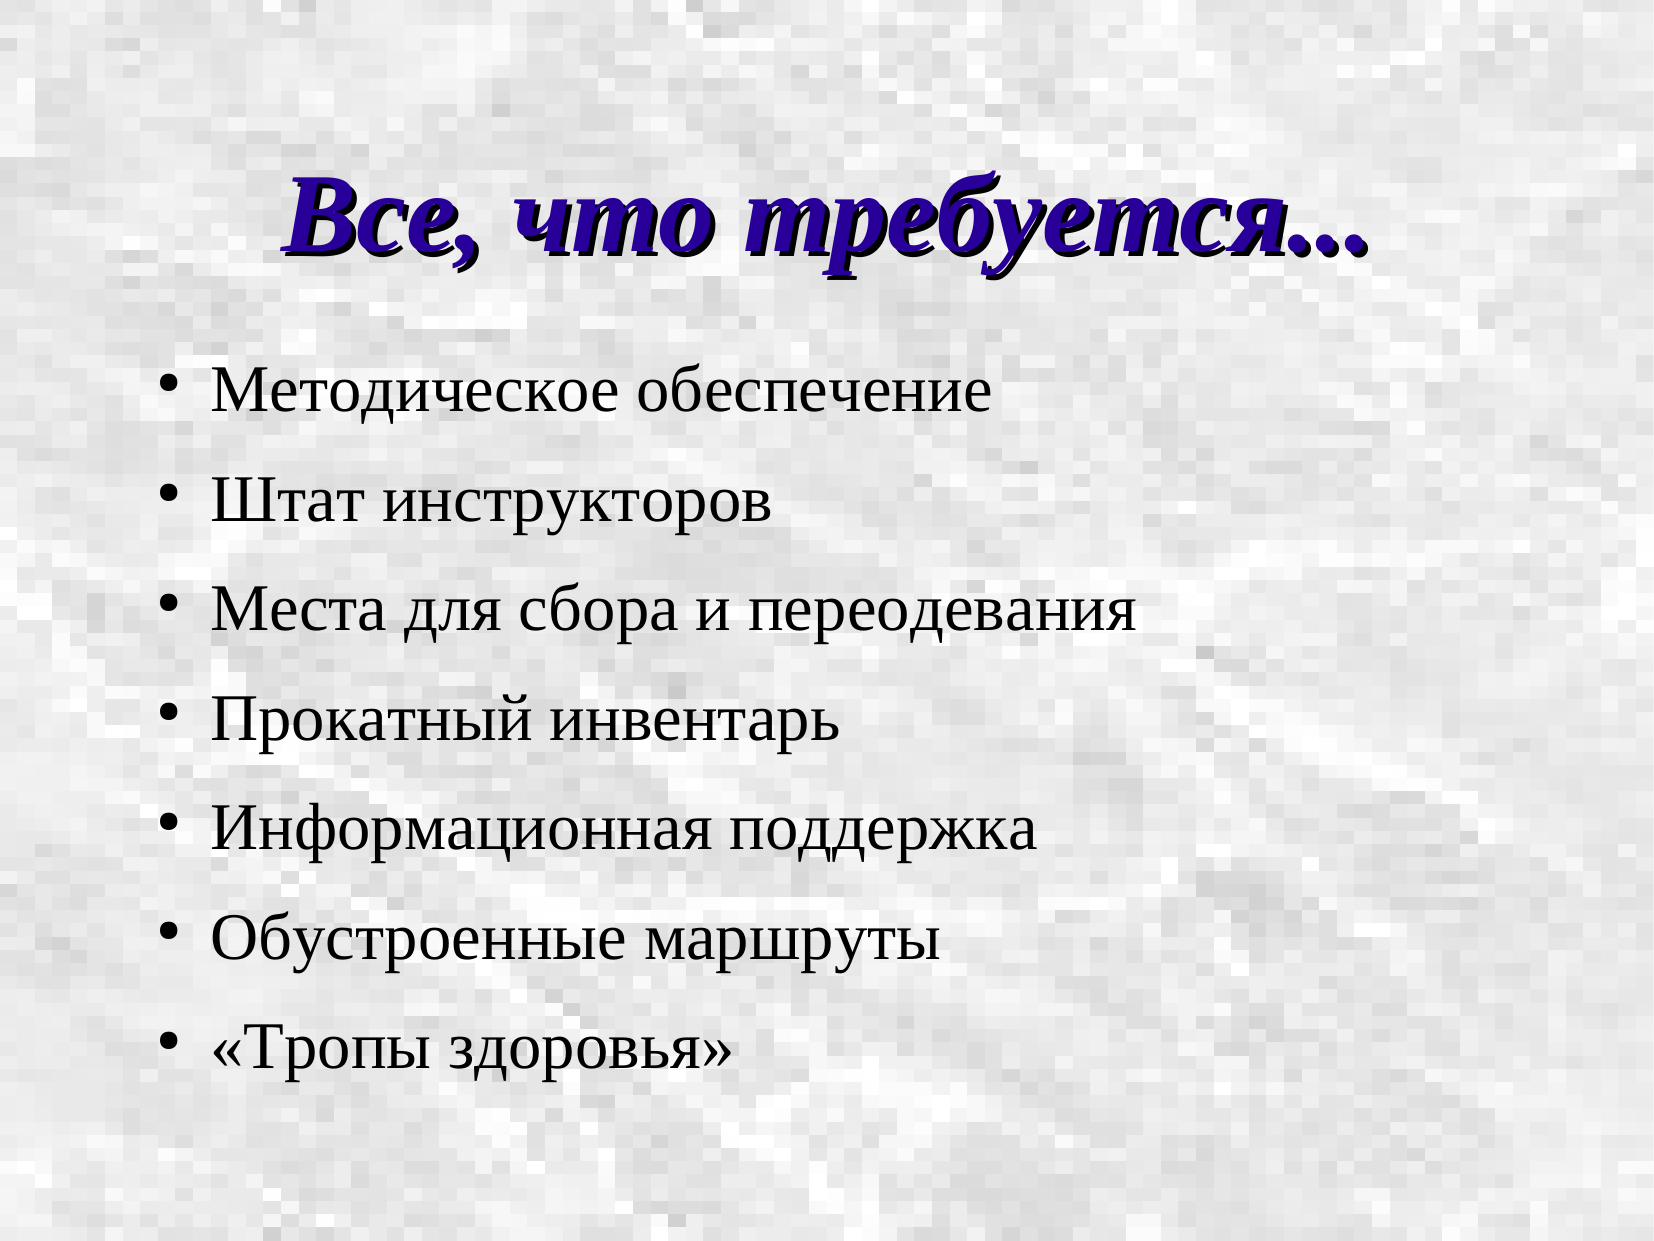

# Все, что требуется...
Методическое обеспечение
Штат инструкторов
Места для сбора и переодевания
Прокатный инвентарь
Информационная поддержка
Обустроенные маршруты
«Тропы здоровья»